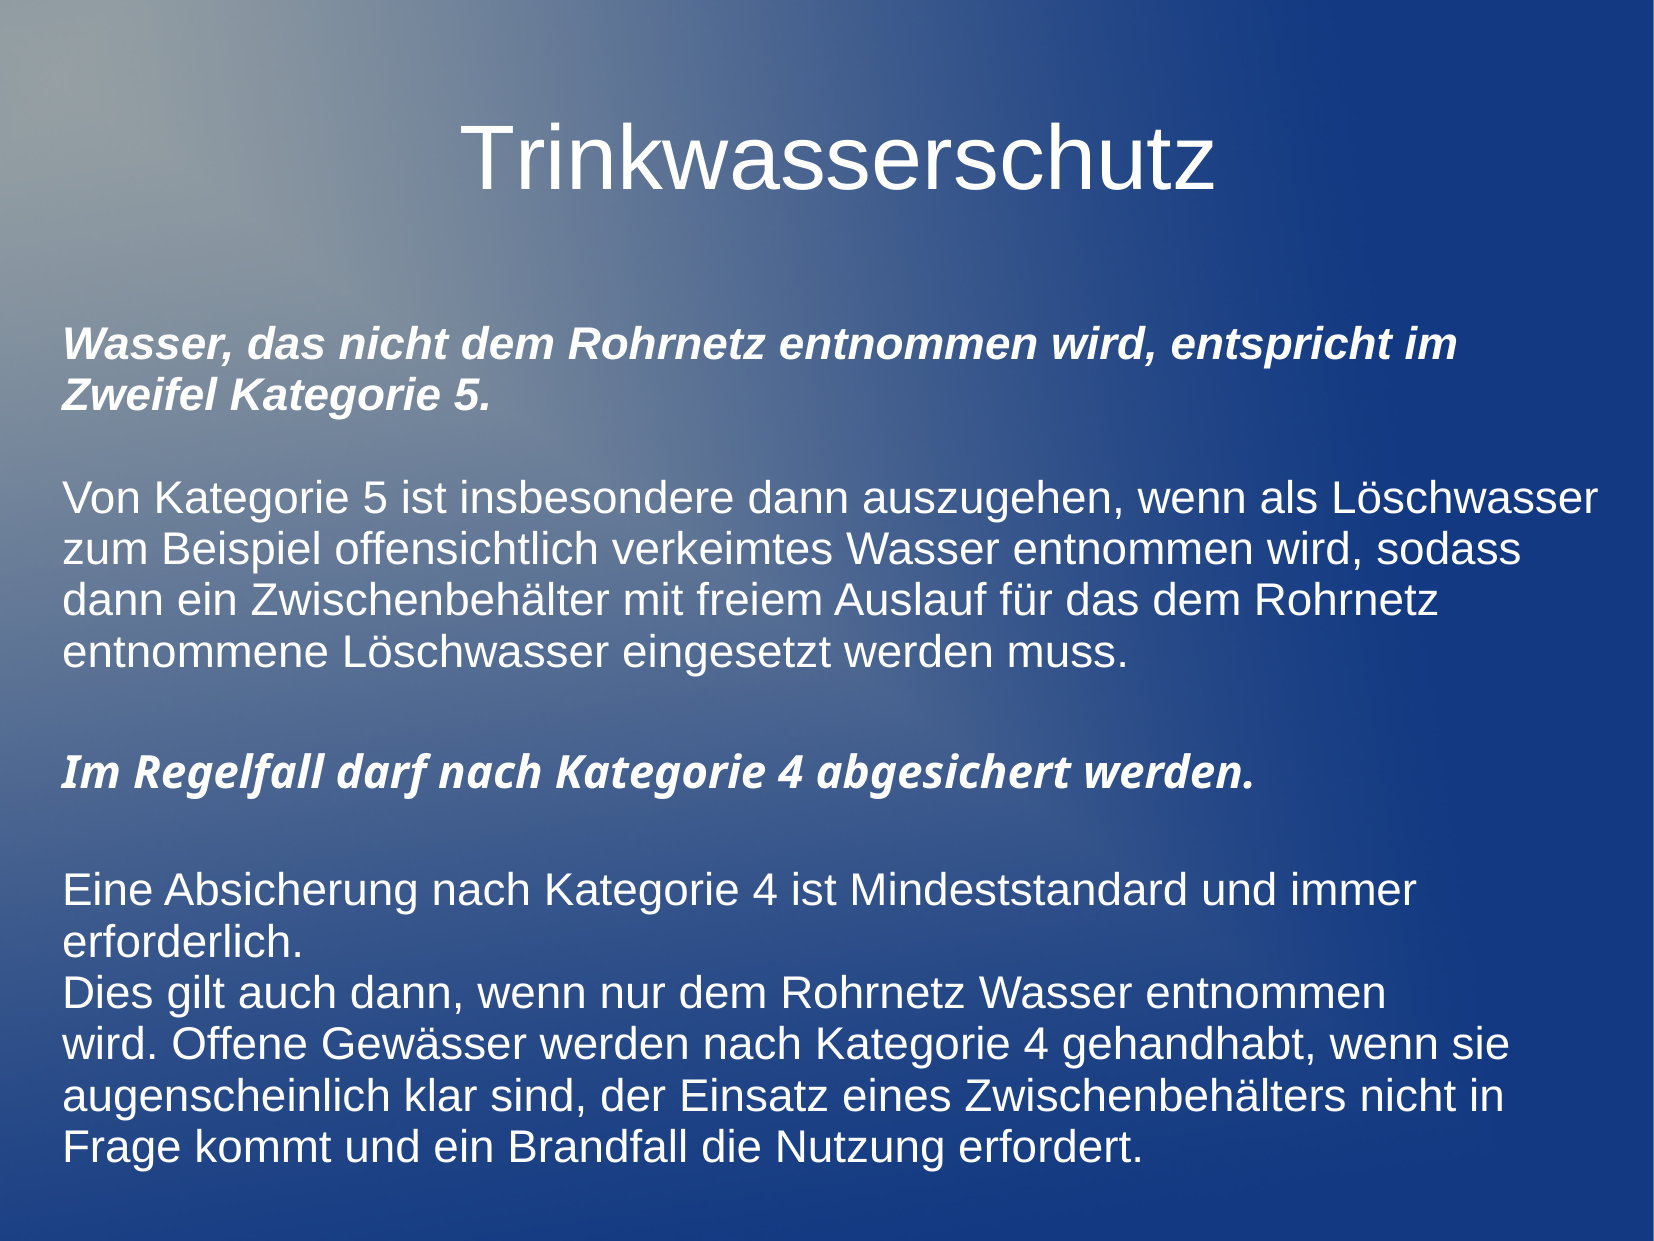

# Trinkwasserschutz
Wasser, das nicht dem Rohrnetz entnommen wird, entspricht im
Zweifel Kategorie 5.
Von Kategorie 5 ist insbesondere dann auszugehen, wenn als Löschwasser
zum Beispiel offensichtlich verkeimtes Wasser entnommen wird, sodass
dann ein Zwischenbehälter mit freiem Auslauf für das dem Rohrnetz
entnommene Löschwasser eingesetzt werden muss.
Im Regelfall darf nach Kategorie 4 abgesichert werden.
Eine Absicherung nach Kategorie 4 ist Mindeststandard und immer
erforderlich.
Dies gilt auch dann, wenn nur dem Rohrnetz Wasser entnommen
wird. Offene Gewässer werden nach Kategorie 4 gehandhabt, wenn sie
augenscheinlich klar sind, der Einsatz eines Zwischenbehälters nicht in
Frage kommt und ein Brandfall die Nutzung erfordert.